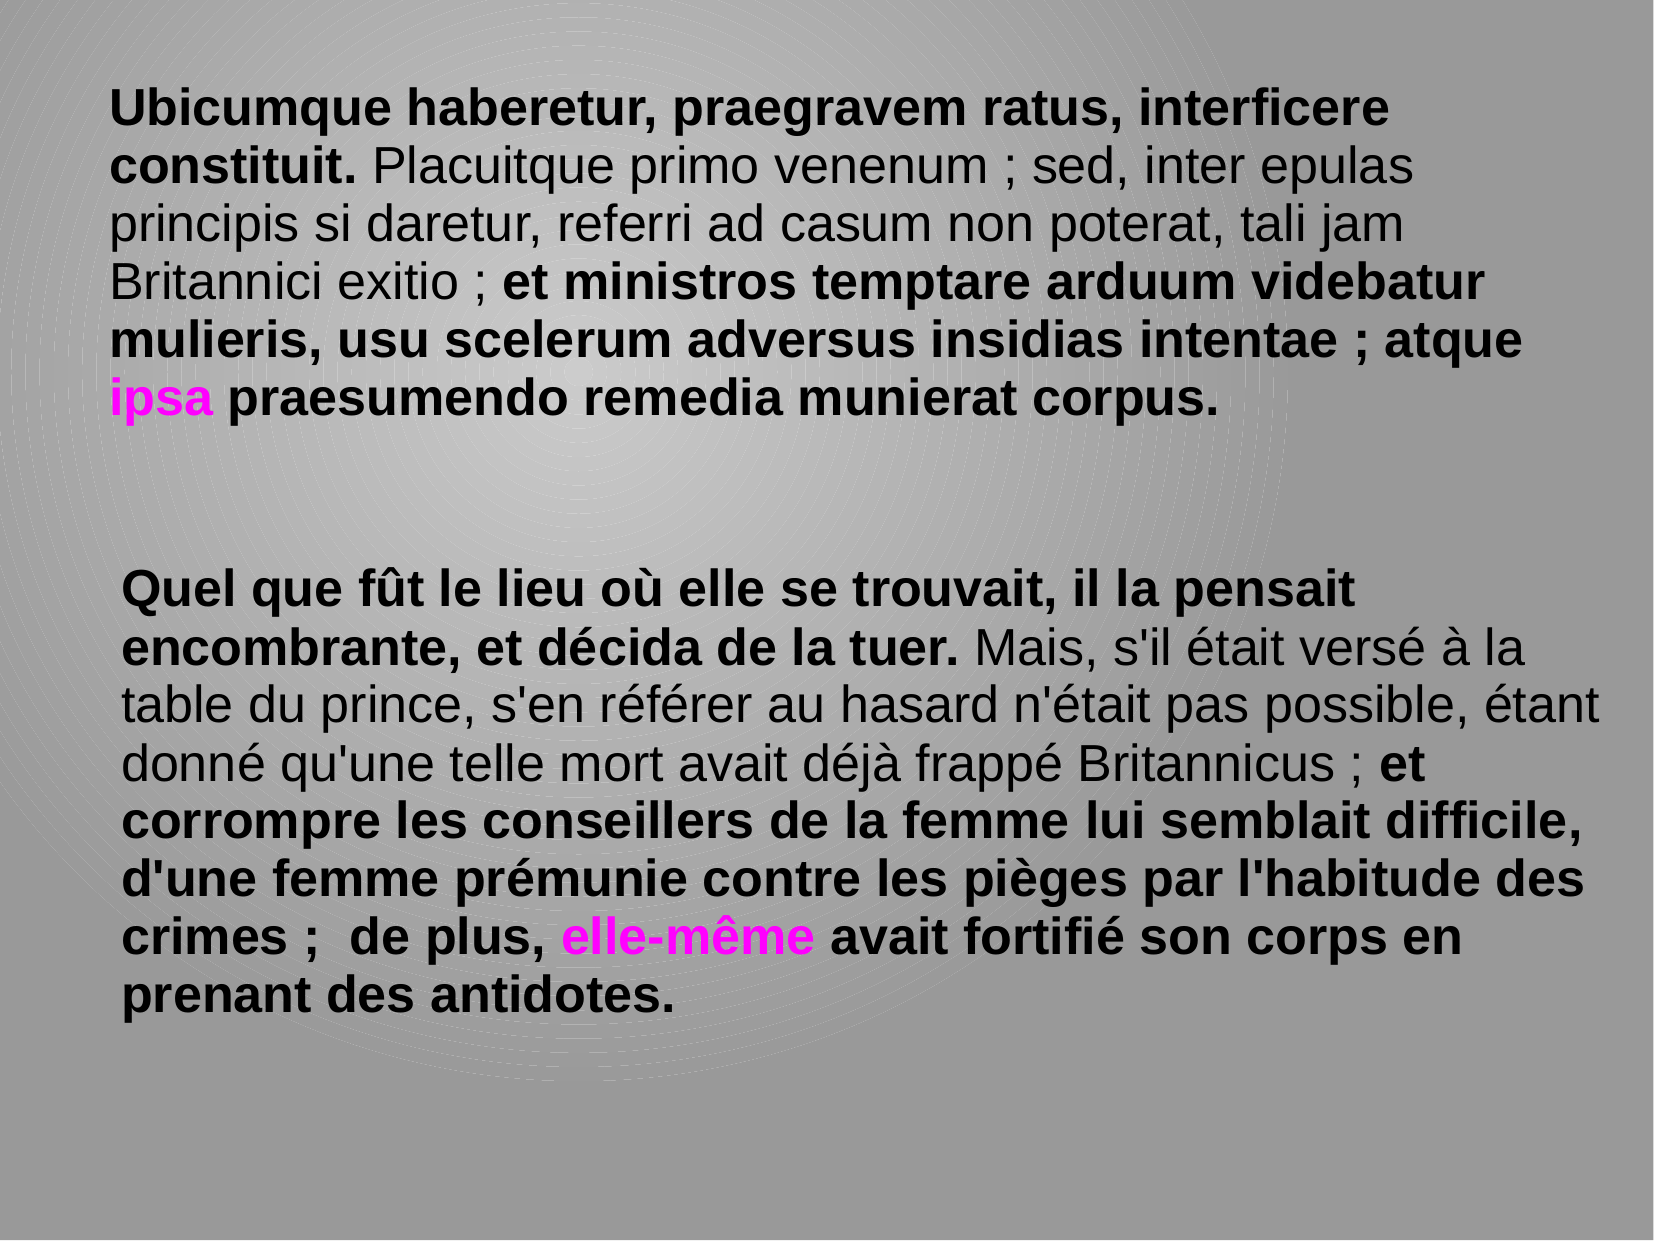

Ubicumque haberetur, praegravem ratus, interficere constituit. Placuitque primo venenum ; sed, inter epulas principis si daretur, referri ad casum non poterat, tali jam Britannici exitio ; et ministros temptare arduum videbatur mulieris, usu scelerum adversus insidias intentae ; atque ipsa praesumendo remedia munierat corpus.
Quel que fût le lieu où elle se trouvait, il la pensait encombrante, et décida de la tuer. Mais, s'il était versé à la table du prince, s'en référer au hasard n'était pas possible, étant donné qu'une telle mort avait déjà frappé Britannicus ; et corrompre les conseillers de la femme lui semblait difficile, d'une femme prémunie contre les pièges par l'habitude des crimes ; de plus, elle-même avait fortifié son corps en prenant des antidotes.